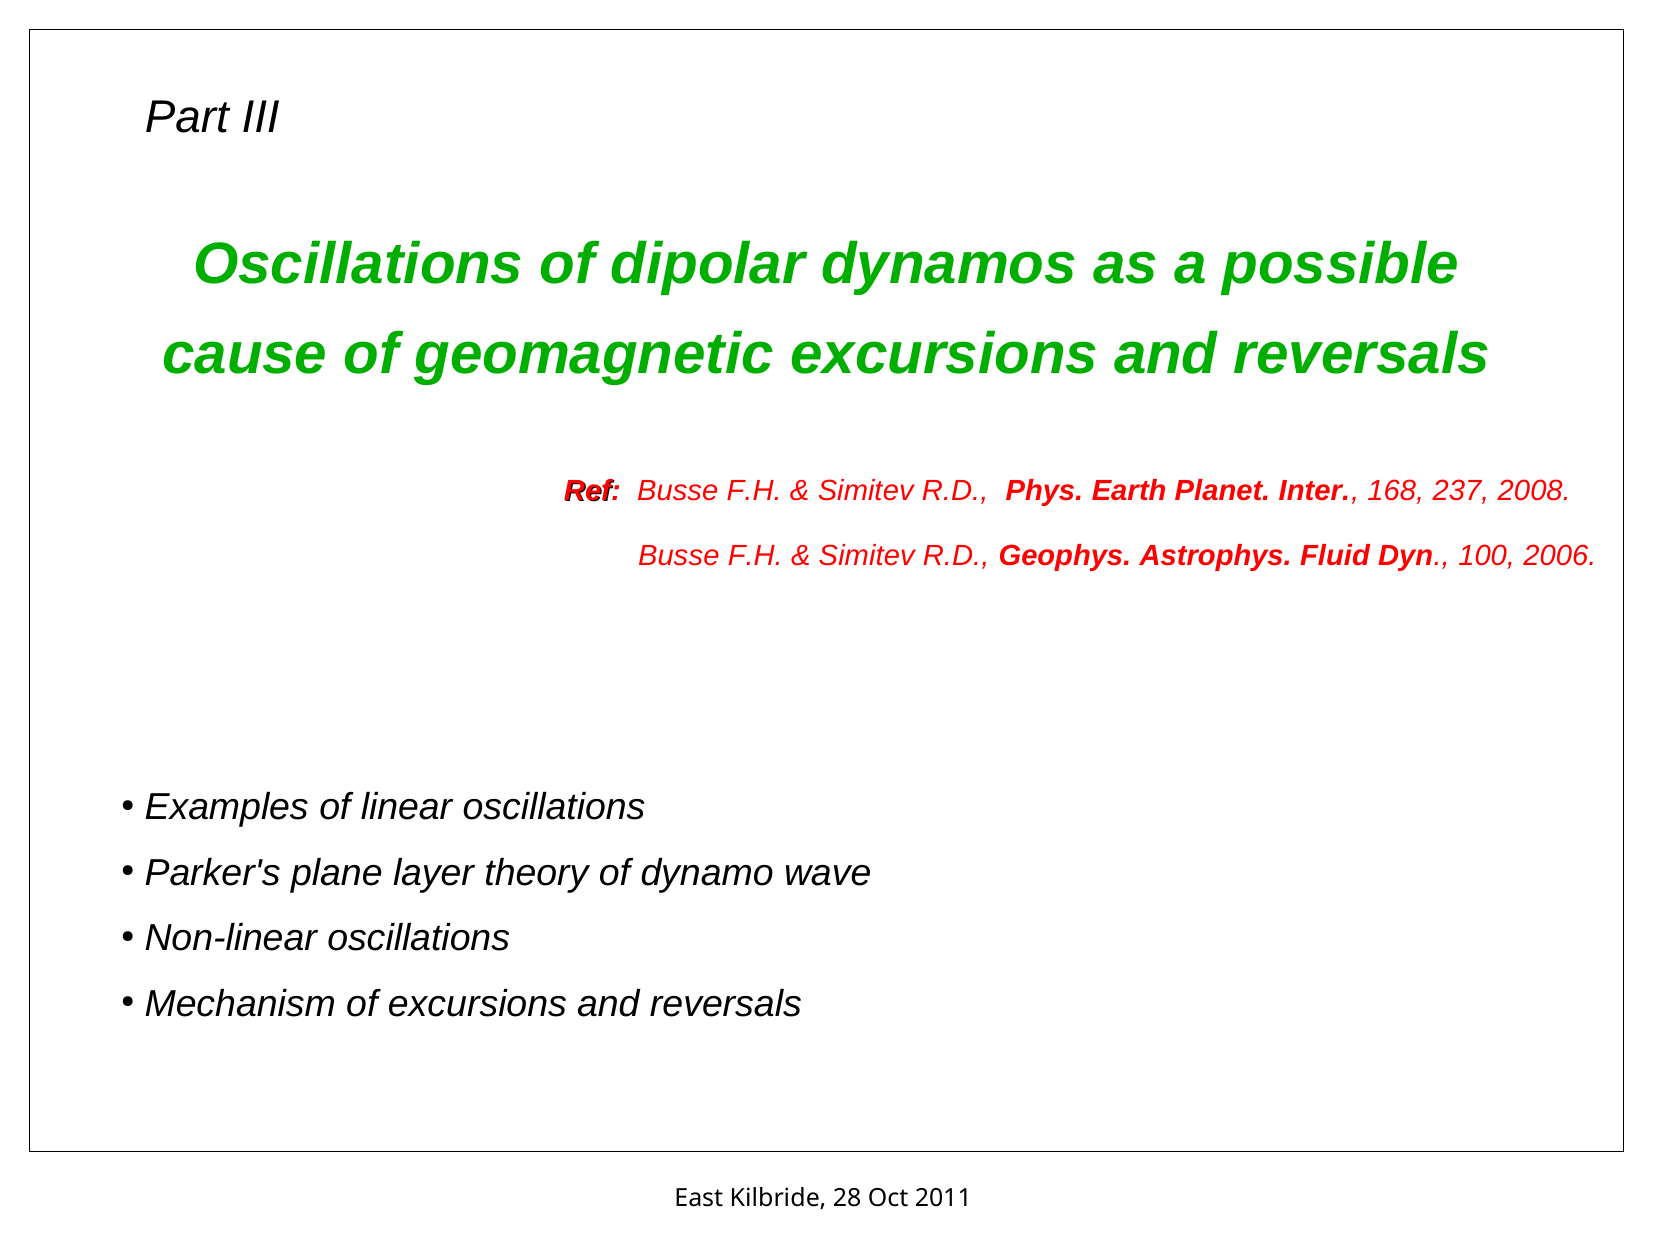

Part III
Oscillations of dipolar dynamos as a possible
cause of geomagnetic excursions and reversals
Ref: Busse F.H. & Simitev R.D., Phys. Earth Planet. Inter., 168, 237, 2008.
 Busse F.H. & Simitev R.D., Geophys. Astrophys. Fluid Dyn., 100, 2006.
 Examples of linear oscillations
 Parker's plane layer theory of dynamo wave
 Non-linear oscillations
 Mechanism of excursions and reversals
East Kilbride, 28 Oct 2011